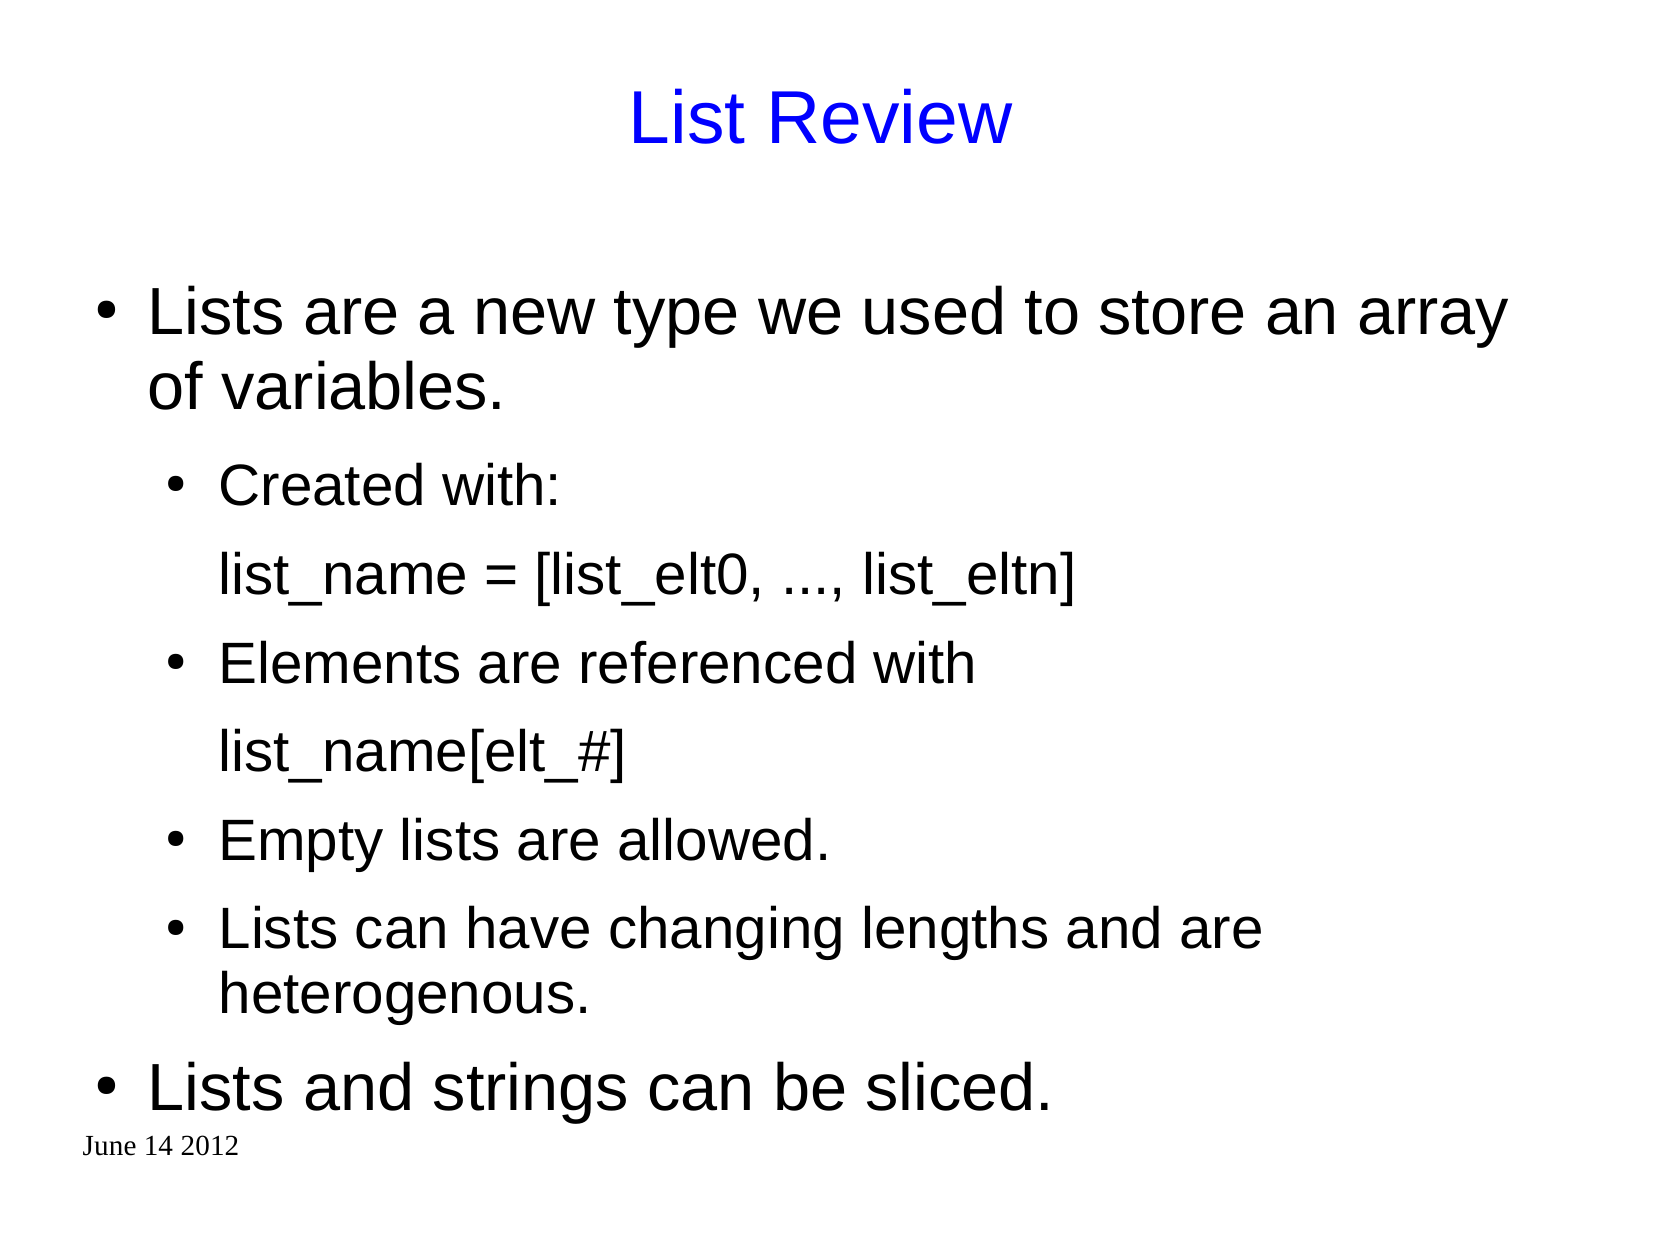

# List Review
Lists are a new type we used to store an array of variables.
Created with:
list_name = [list_elt0, ..., list_eltn]
Elements are referenced with
list_name[elt_#]
Empty lists are allowed.
Lists can have changing lengths and are heterogenous.
Lists and strings can be sliced.
June 14 2012